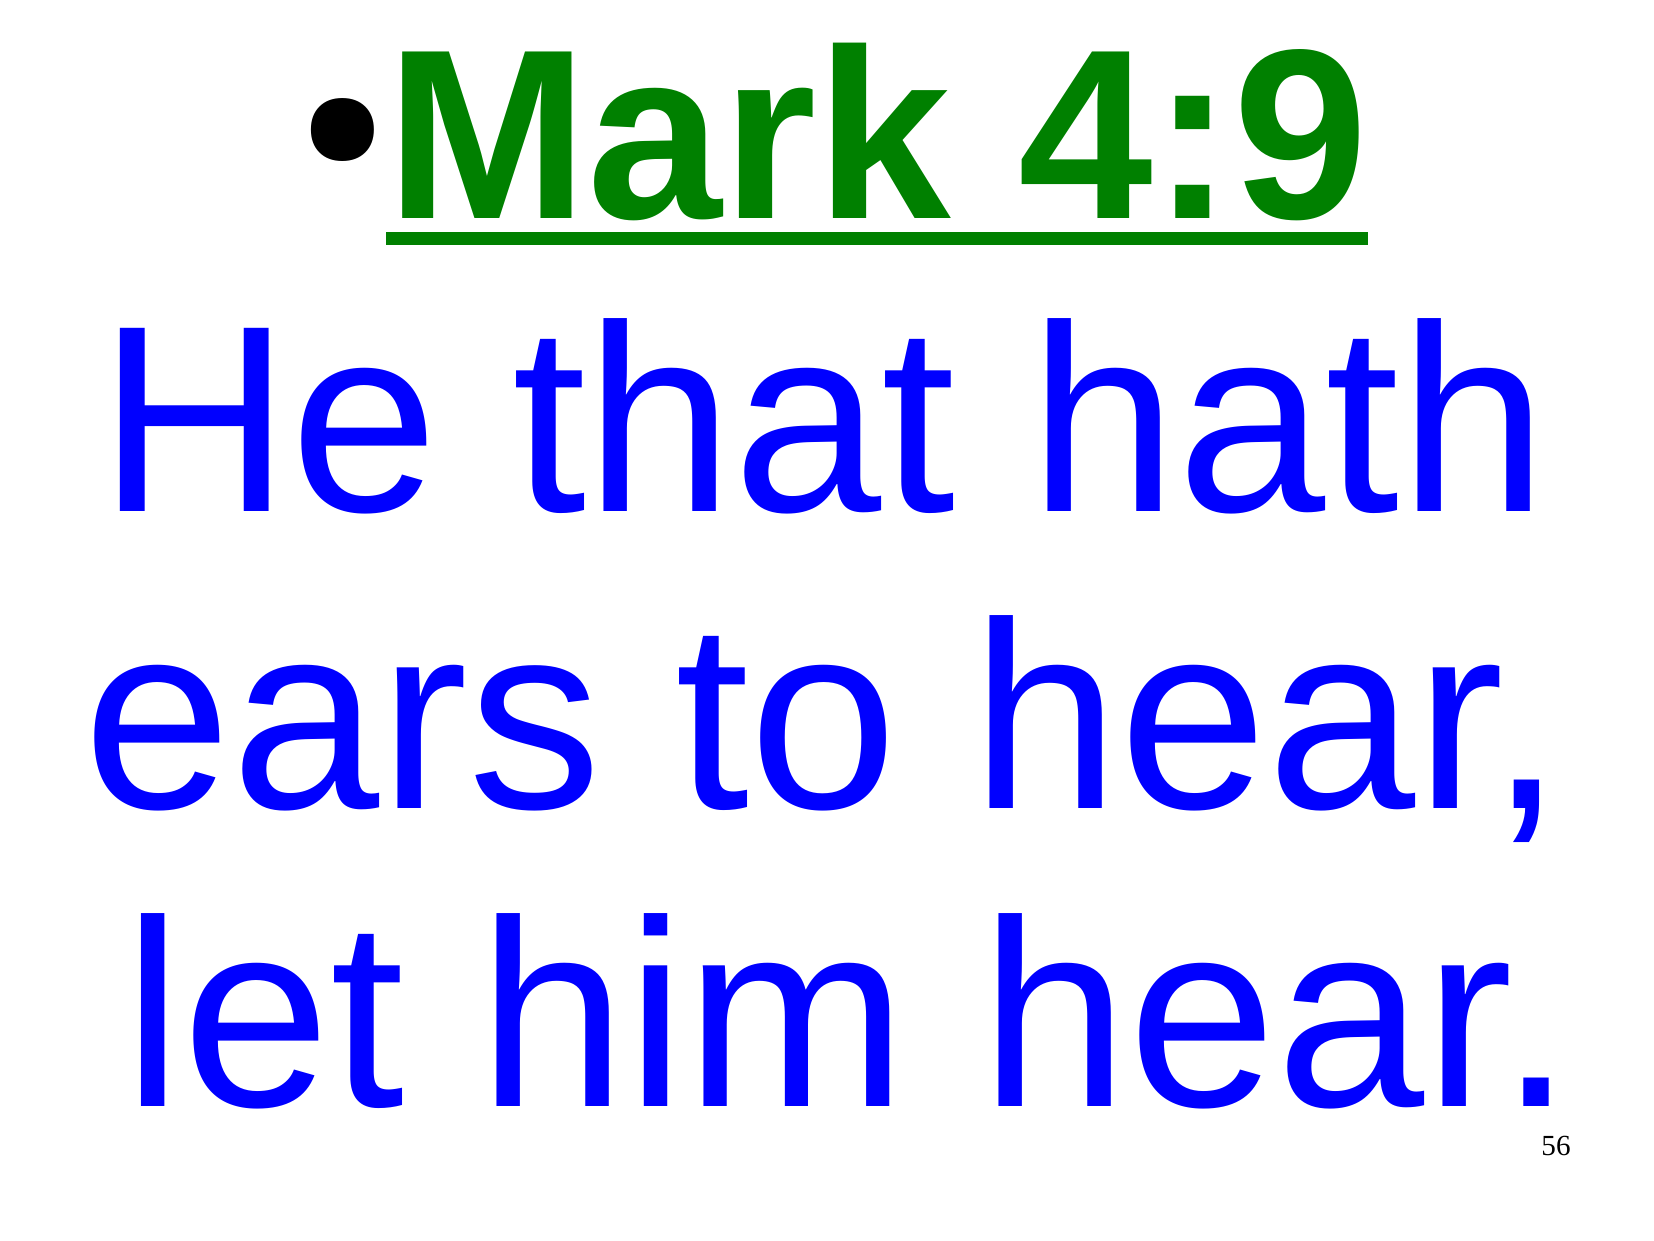

# Mark 4:9 He that hath ears to hear, let him hear.
56